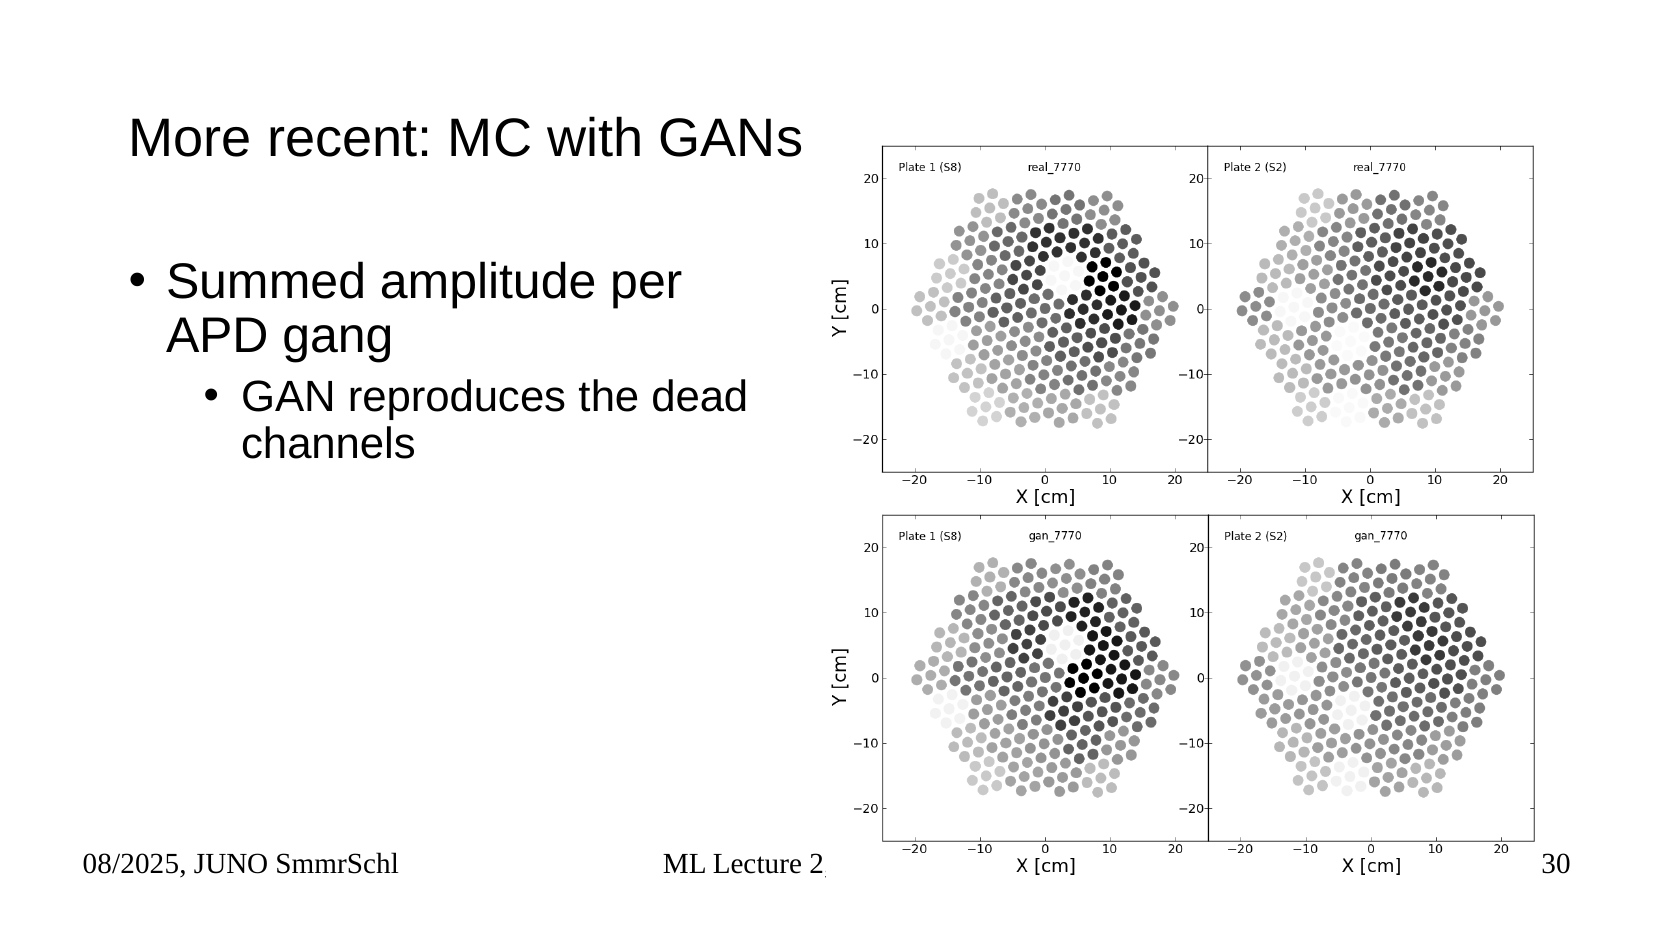

# More recent: MC with GANs
Summed amplitude per APD gang
GAN reproduces the dead channels
08/2025, JUNO SmmrSchl
ML Lecture 2, I. Ostrovskiy
30